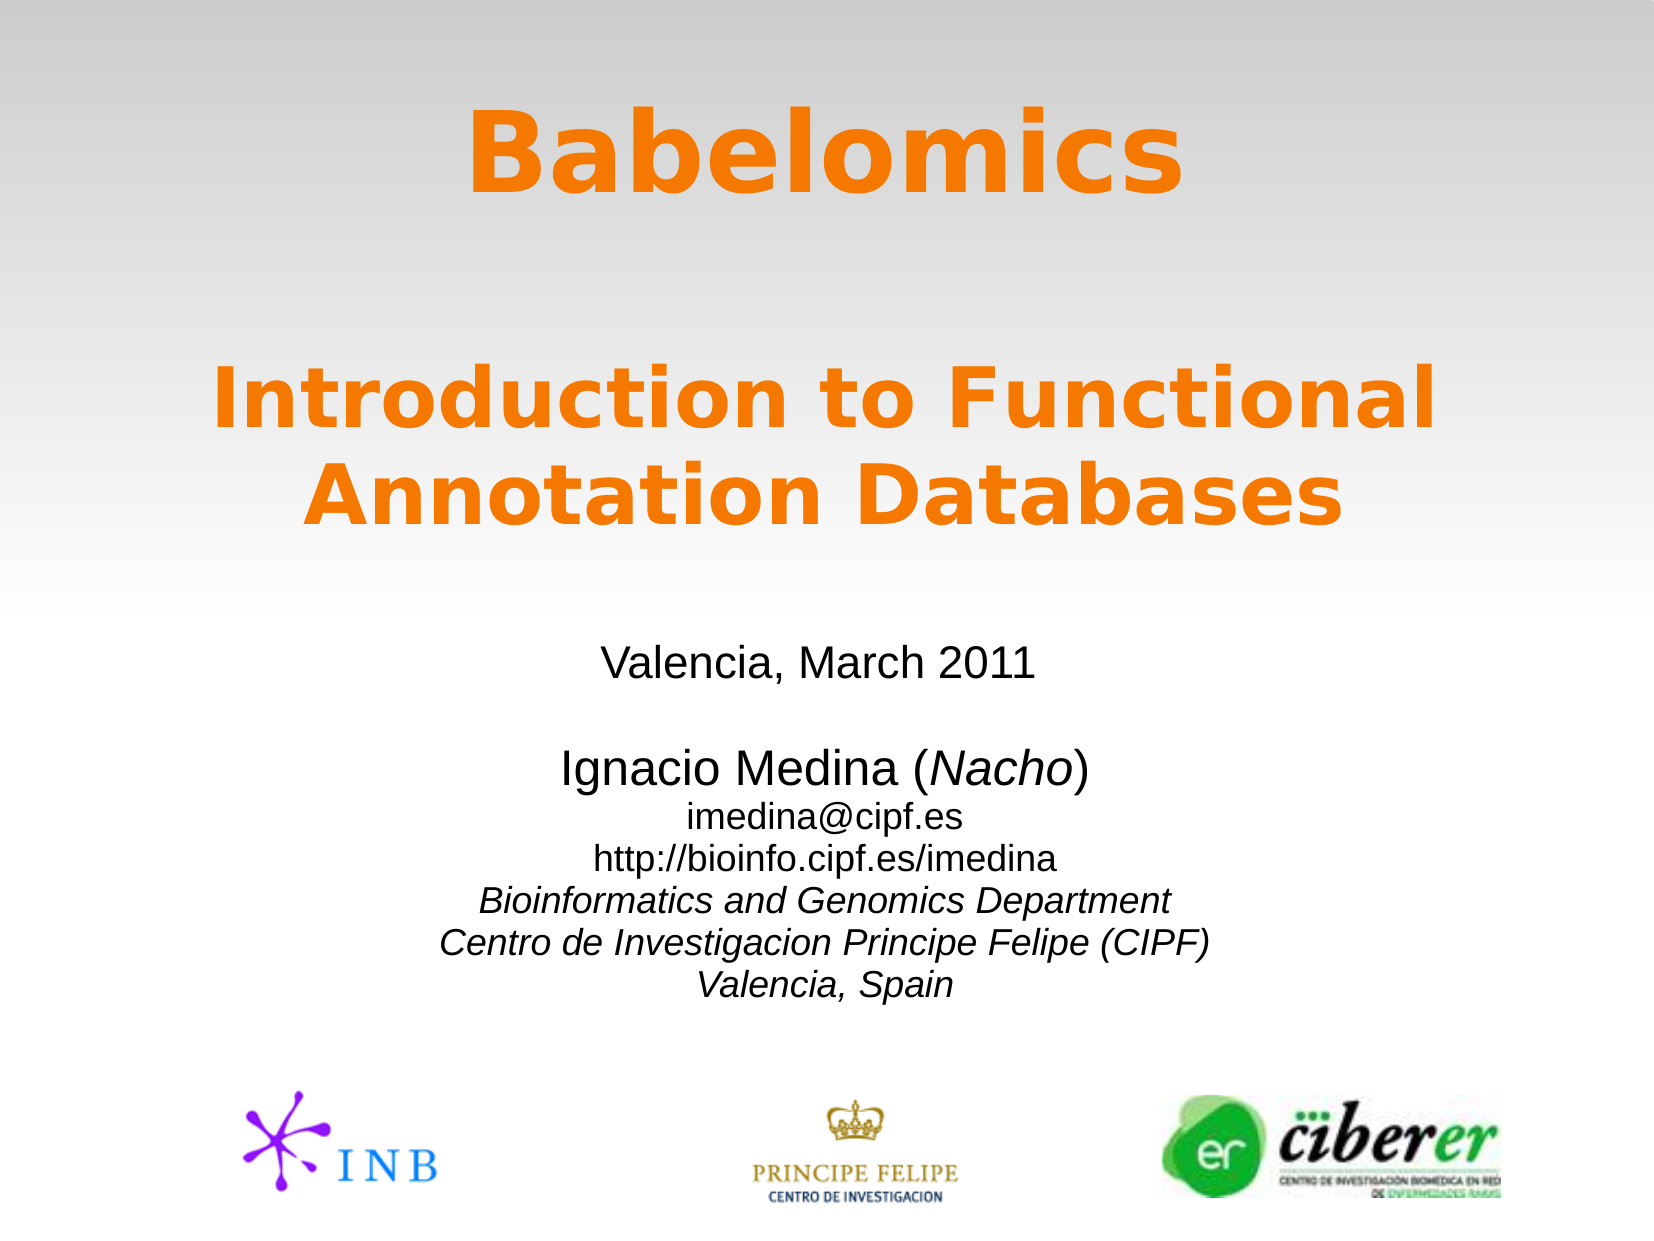

# Babelomics Introduction to Functional Annotation Databases
Valencia, March 2011
Ignacio Medina (Nacho)
imedina@cipf.es
http://bioinfo.cipf.es/imedina
Bioinformatics and Genomics Department
Centro de Investigacion Principe Felipe (CIPF)
Valencia, Spain